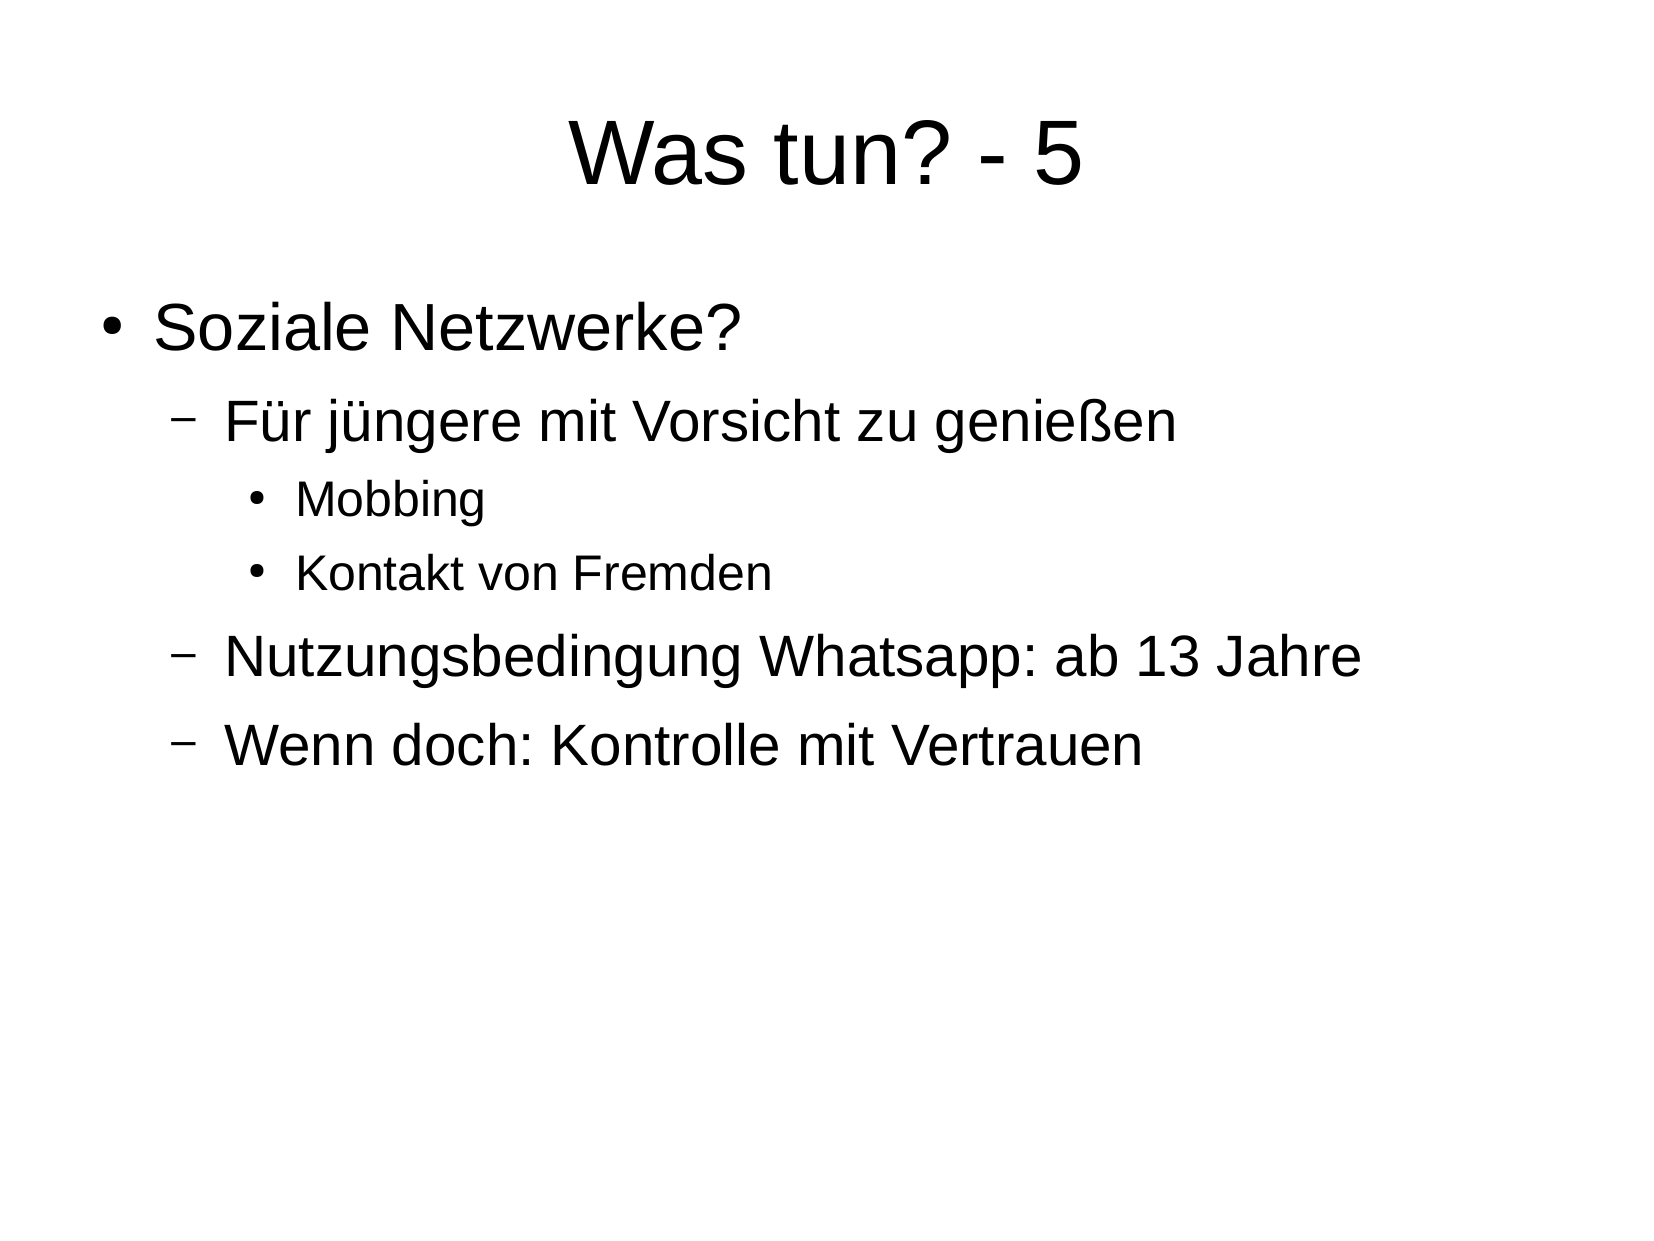

# Was tun? - 5
Soziale Netzwerke?
Für jüngere mit Vorsicht zu genießen
Mobbing
Kontakt von Fremden
Nutzungsbedingung Whatsapp: ab 13 Jahre
Wenn doch: Kontrolle mit Vertrauen